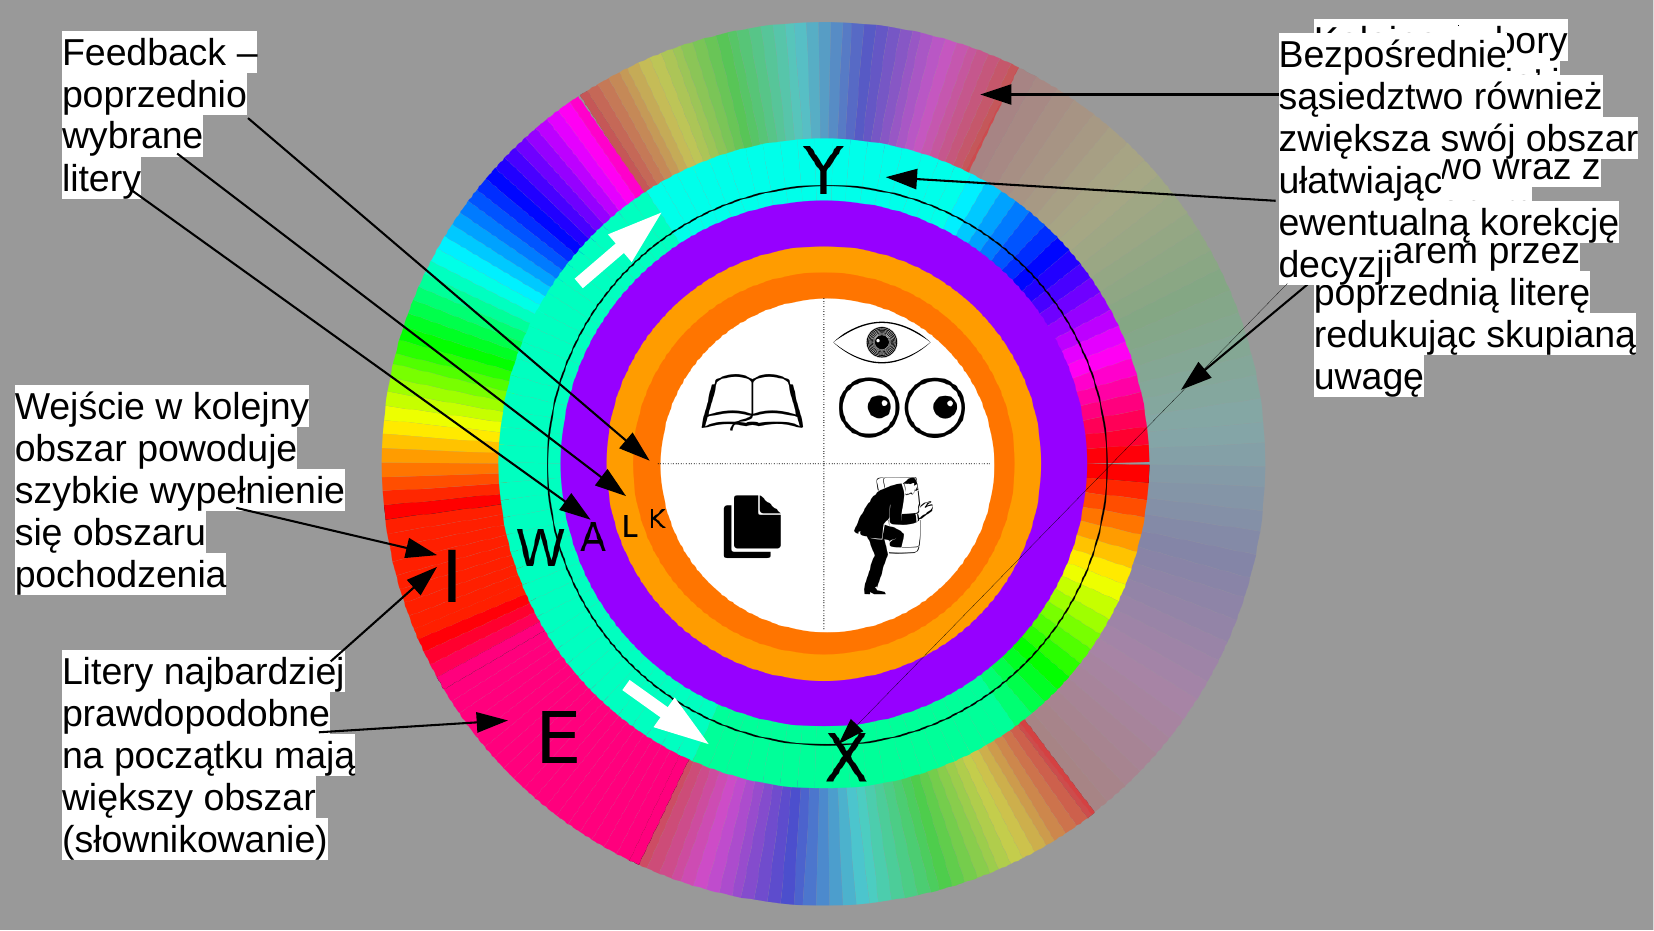

Kolejne wybory ‘wyłaniają się’ i wyostrzają stopniowo wraz z zajmowanym obszarem przez poprzednią literę redukując skupianą uwagę
Feedback – poprzednio wybrane litery
Bezpośrednie sąsiedztwo również zwiększa swój obszar ułatwiając ewentualną korekcję decyzji
Wejście w kolejny obszar powoduje szybkie wypełnienie się obszaru pochodzenia
Litery najbardziej prawdopodobne na początku mają większy obszar (słownikowanie)